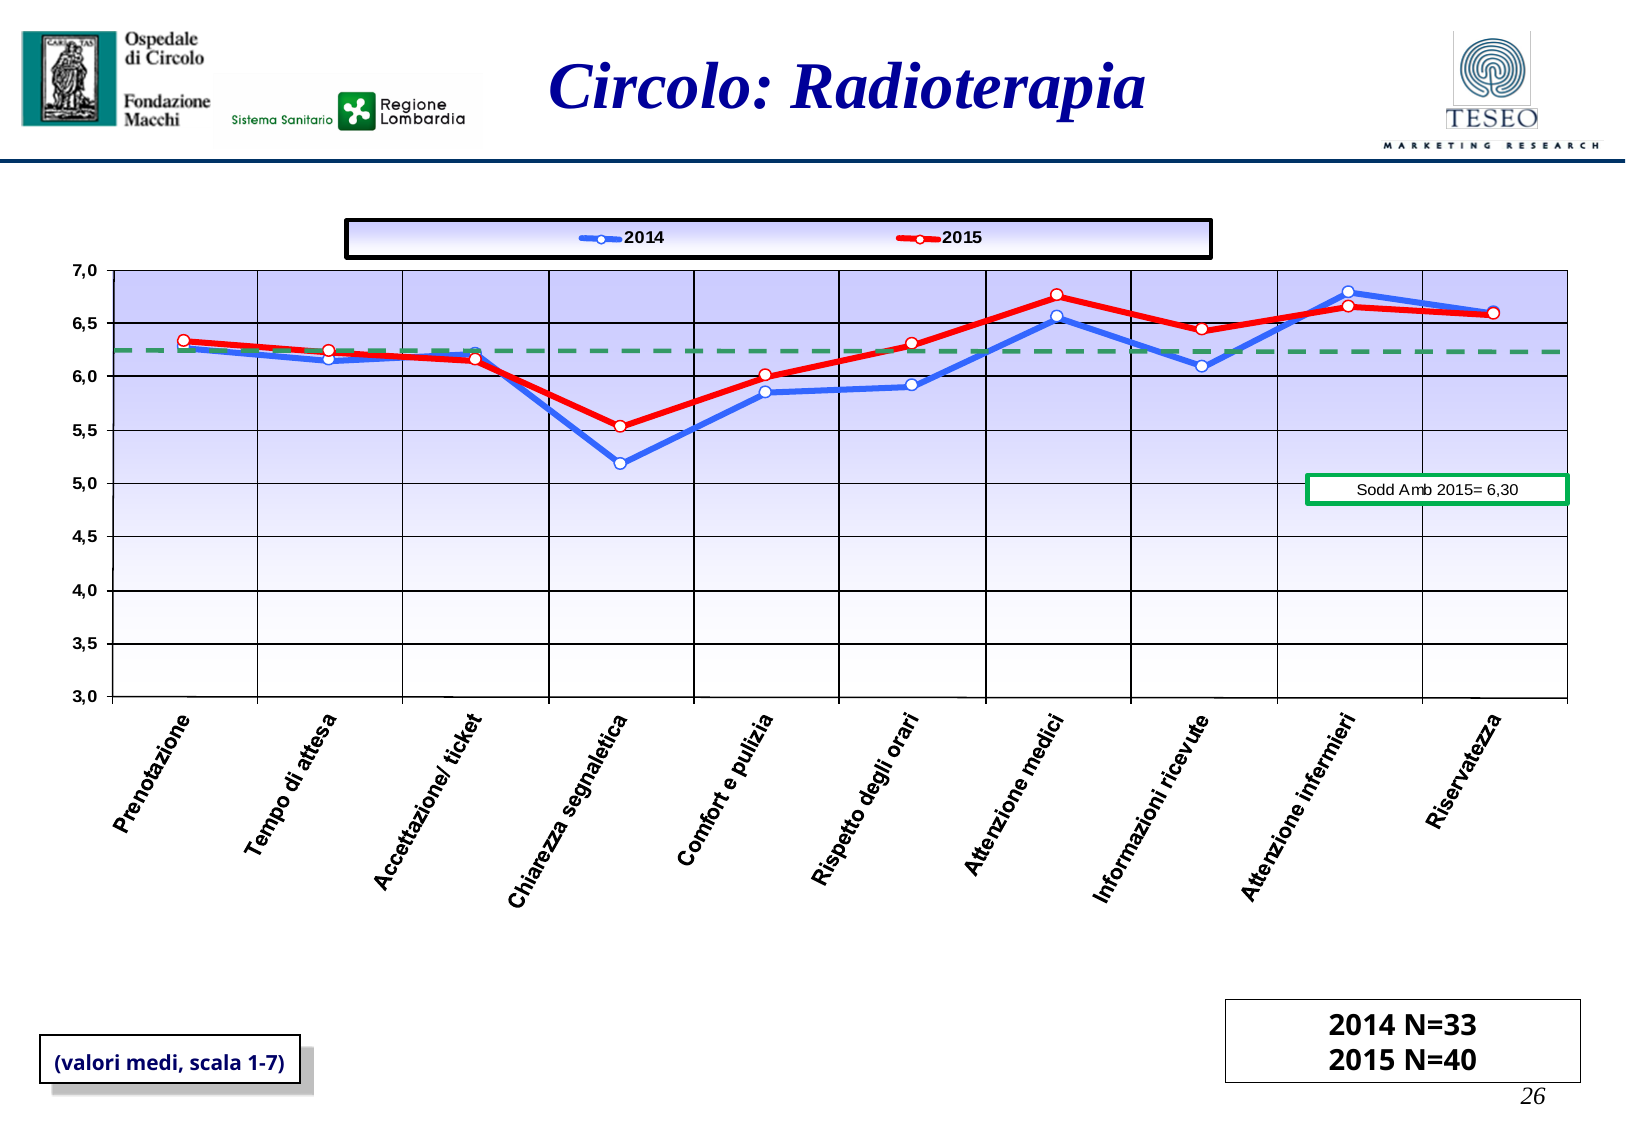

Circolo: Radioterapia
2014 N=33
2015 N=40
(valori medi, scala 1-7)